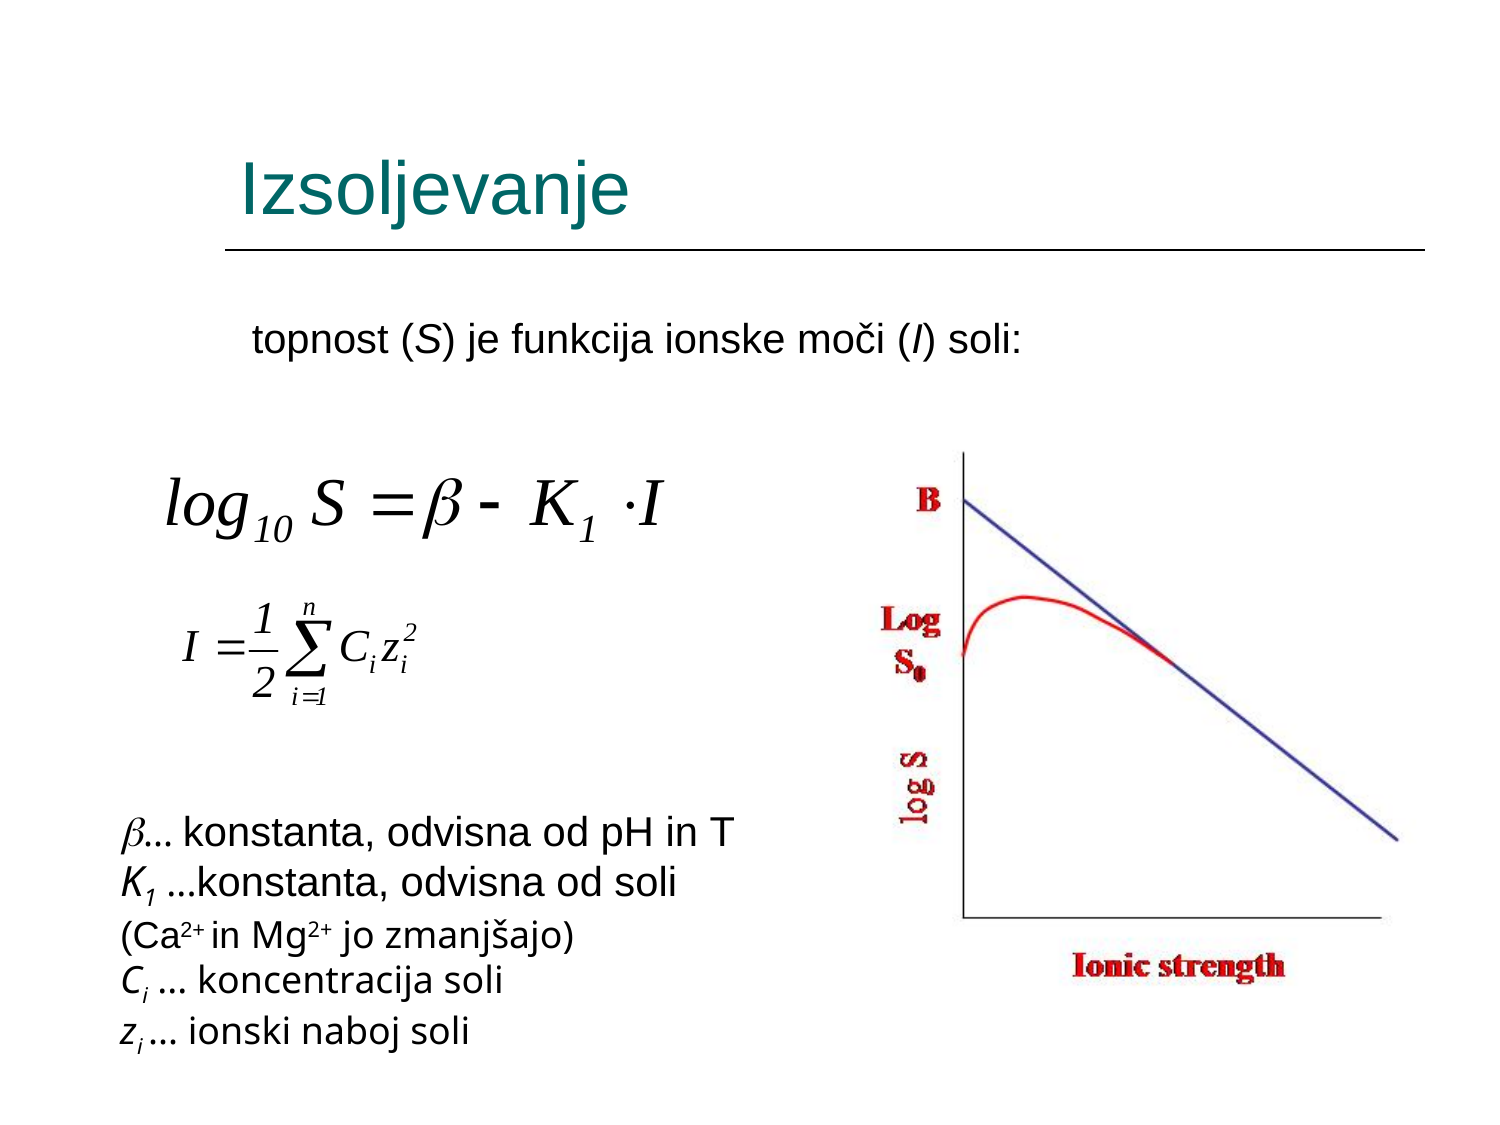

# Izsoljevanje
topnost (S) je funkcija ionske moči (I) soli:
... konstanta, odvisna od pH in T
K1 ...konstanta, odvisna od soli (Ca2+ in Mg2+ jo zmanjšajo)
Ci ... koncentracija soli
zi ... ionski naboj soli